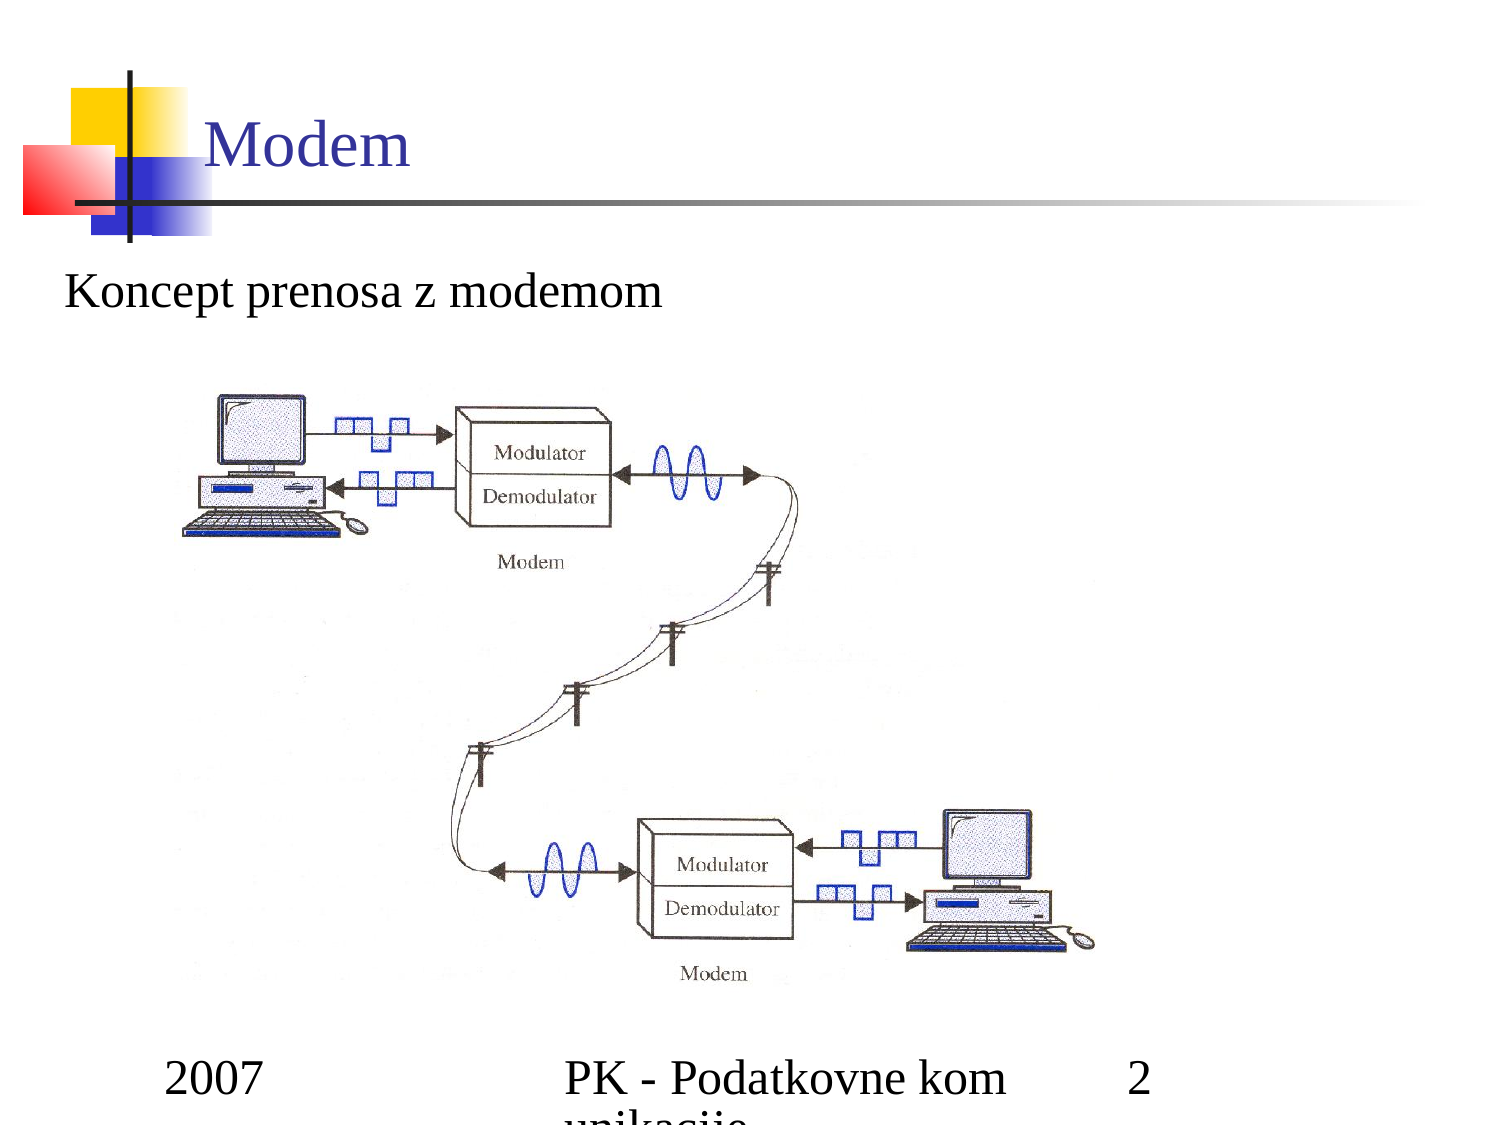

# Modem
Koncept prenosa z modemom
2007
PK - Podatkovne komunikacije
2